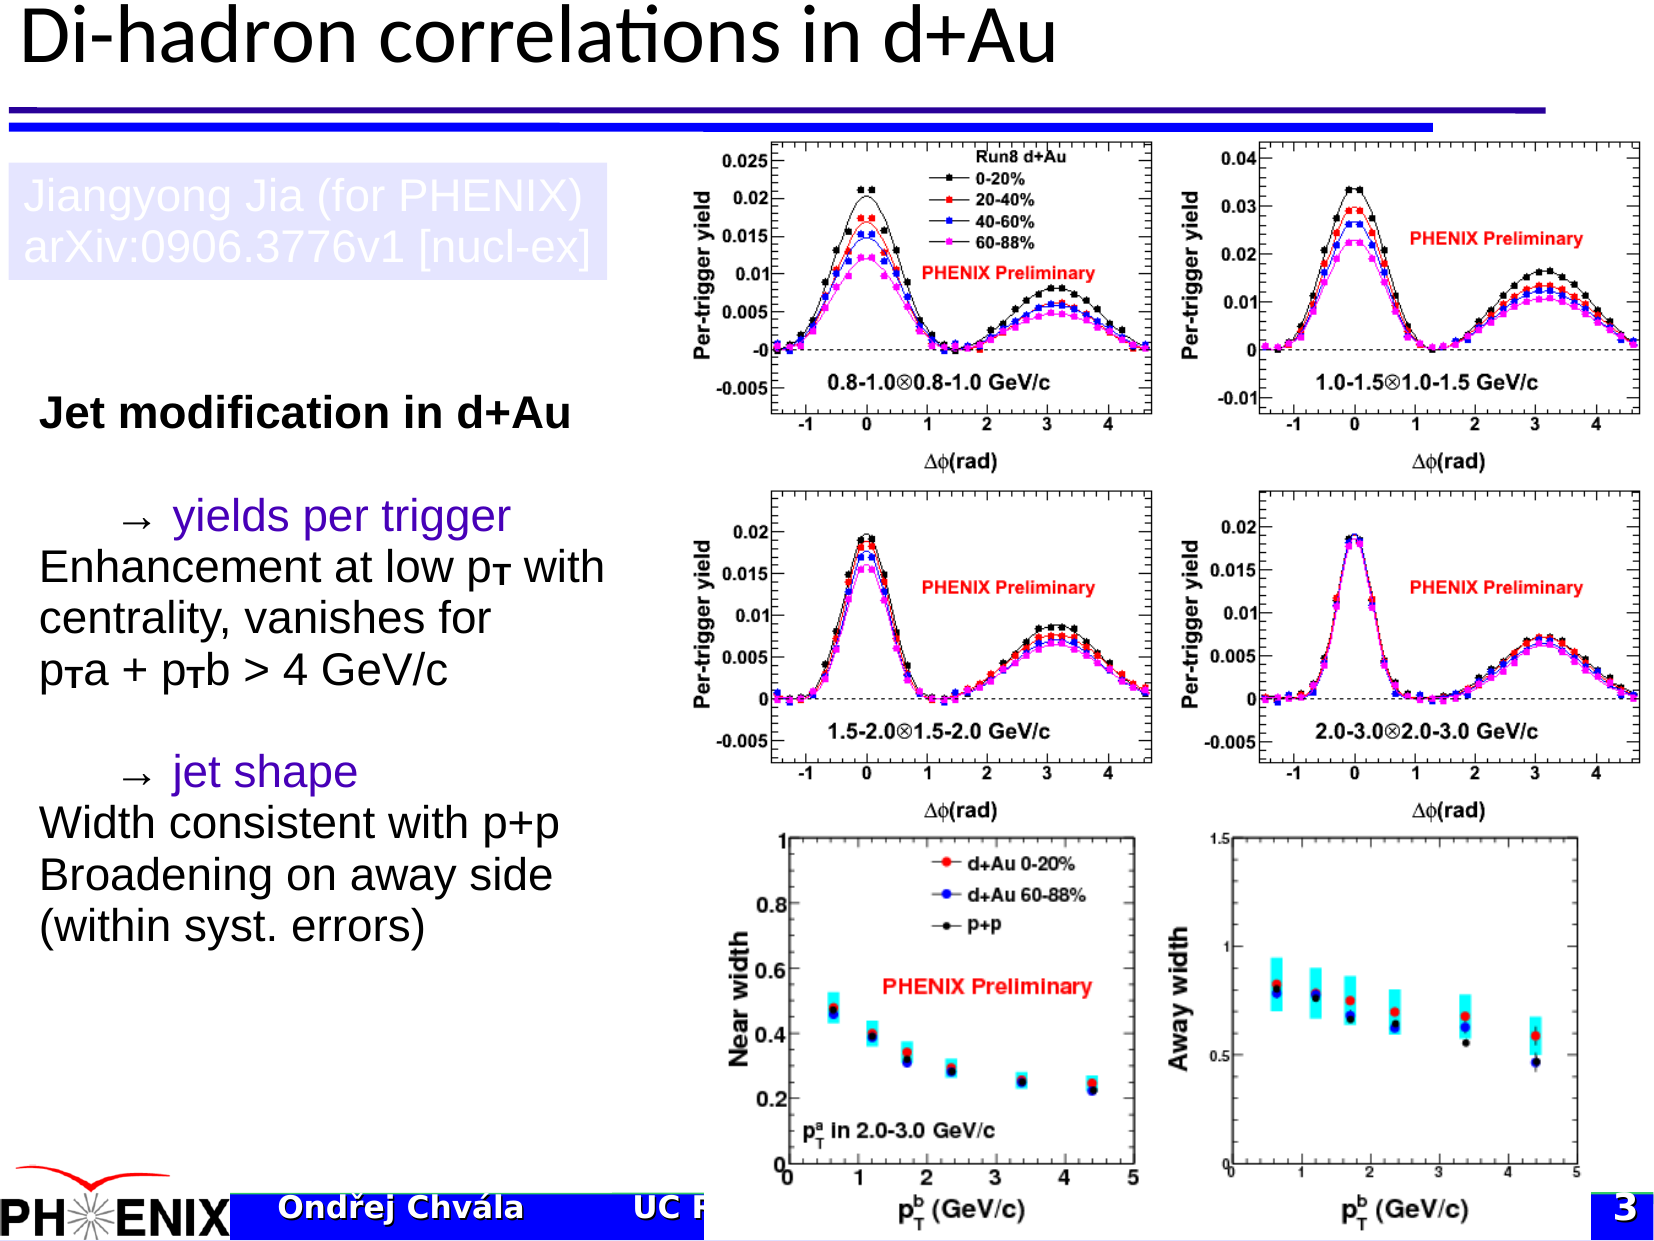

# Di-hadron correlations in d+Au
Jiangyong Jia (for PHENIX)
arXiv:0906.3776v1 [nucl-ex]
Jet modification in d+Au
	→ yields per trigger Enhancement at low pT with centrality, vanishes for
pTa + pTb > 4 GeV/c
	→ jet shape
Width consistent with p+p
Broadening on away side (within syst. errors)